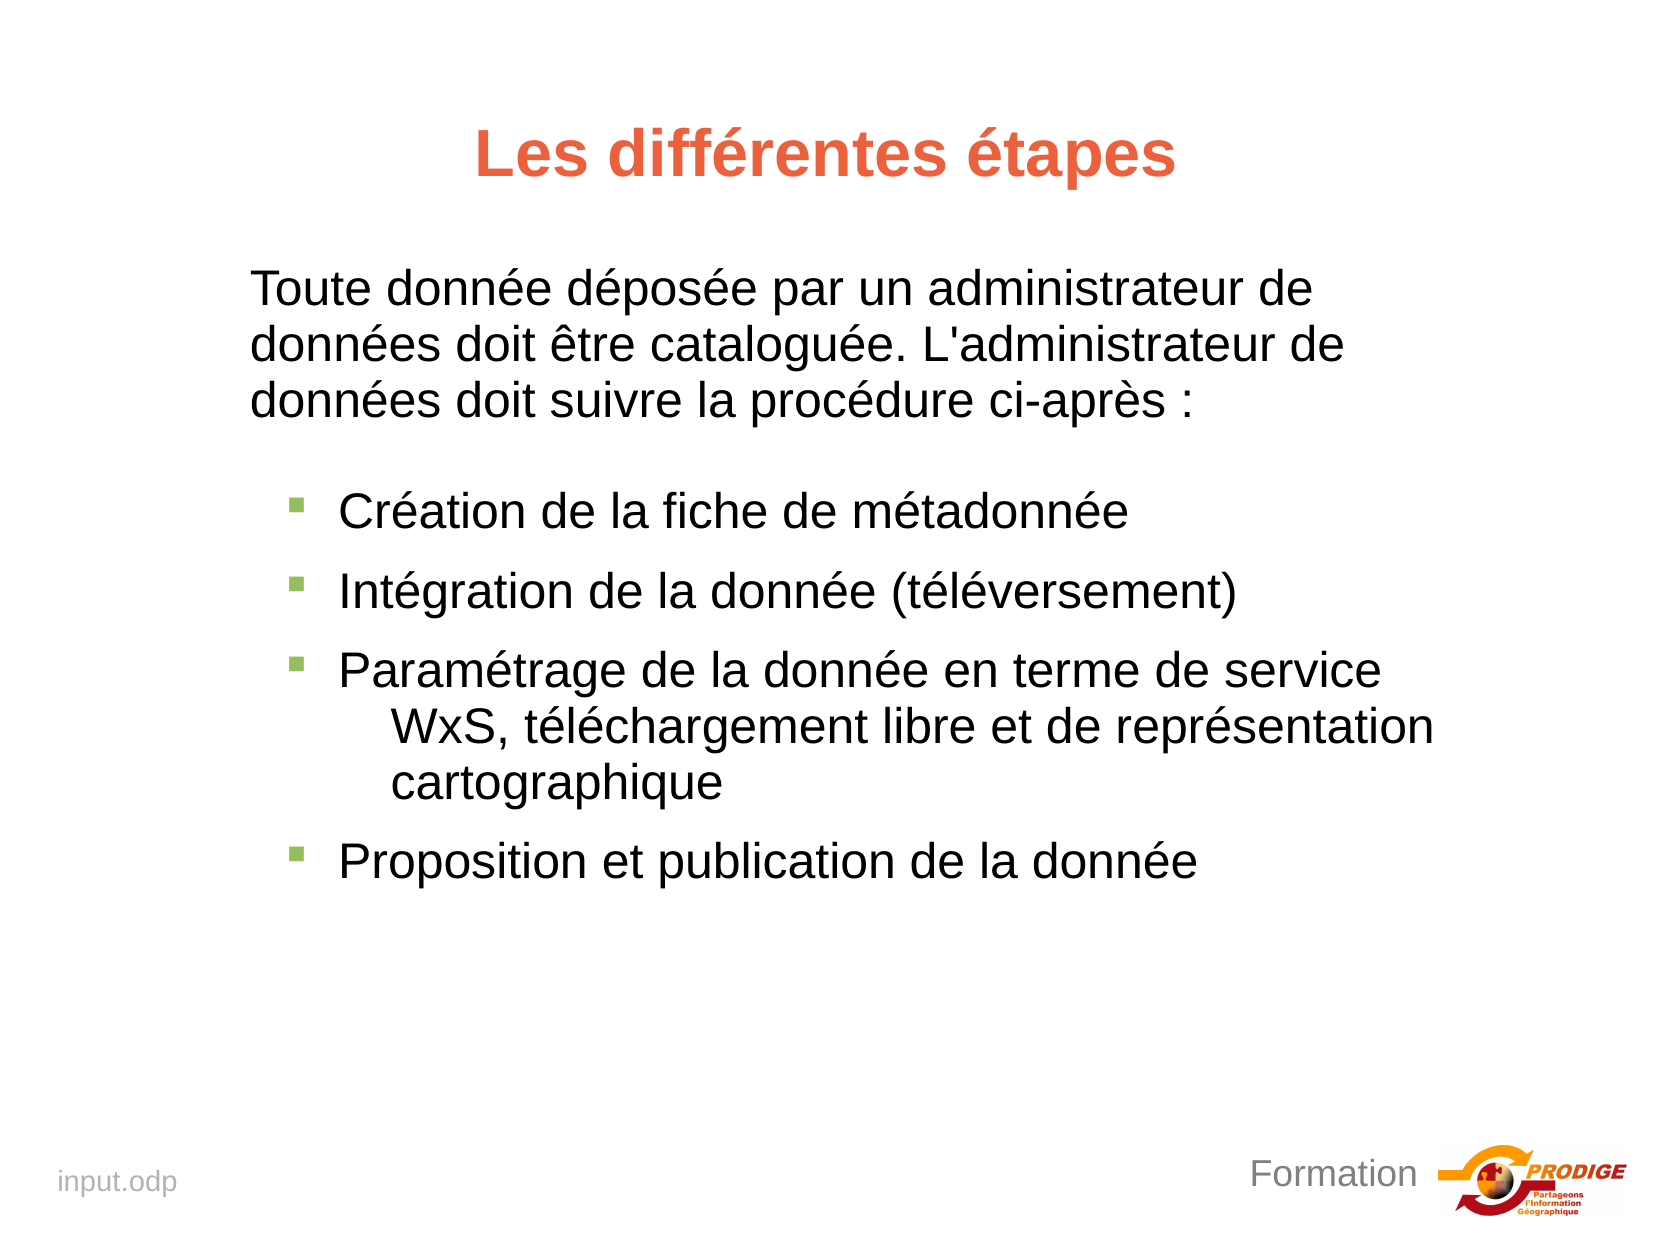

# Les différentes étapes
Toute donnée déposée par un administrateur de données doit être cataloguée. L'administrateur de données doit suivre la procédure ci-après :
Création de la fiche de métadonnée
Intégration de la donnée (téléversement)
Paramétrage de la donnée en terme de service WxS, téléchargement libre et de représentation cartographique
Proposition et publication de la donnée